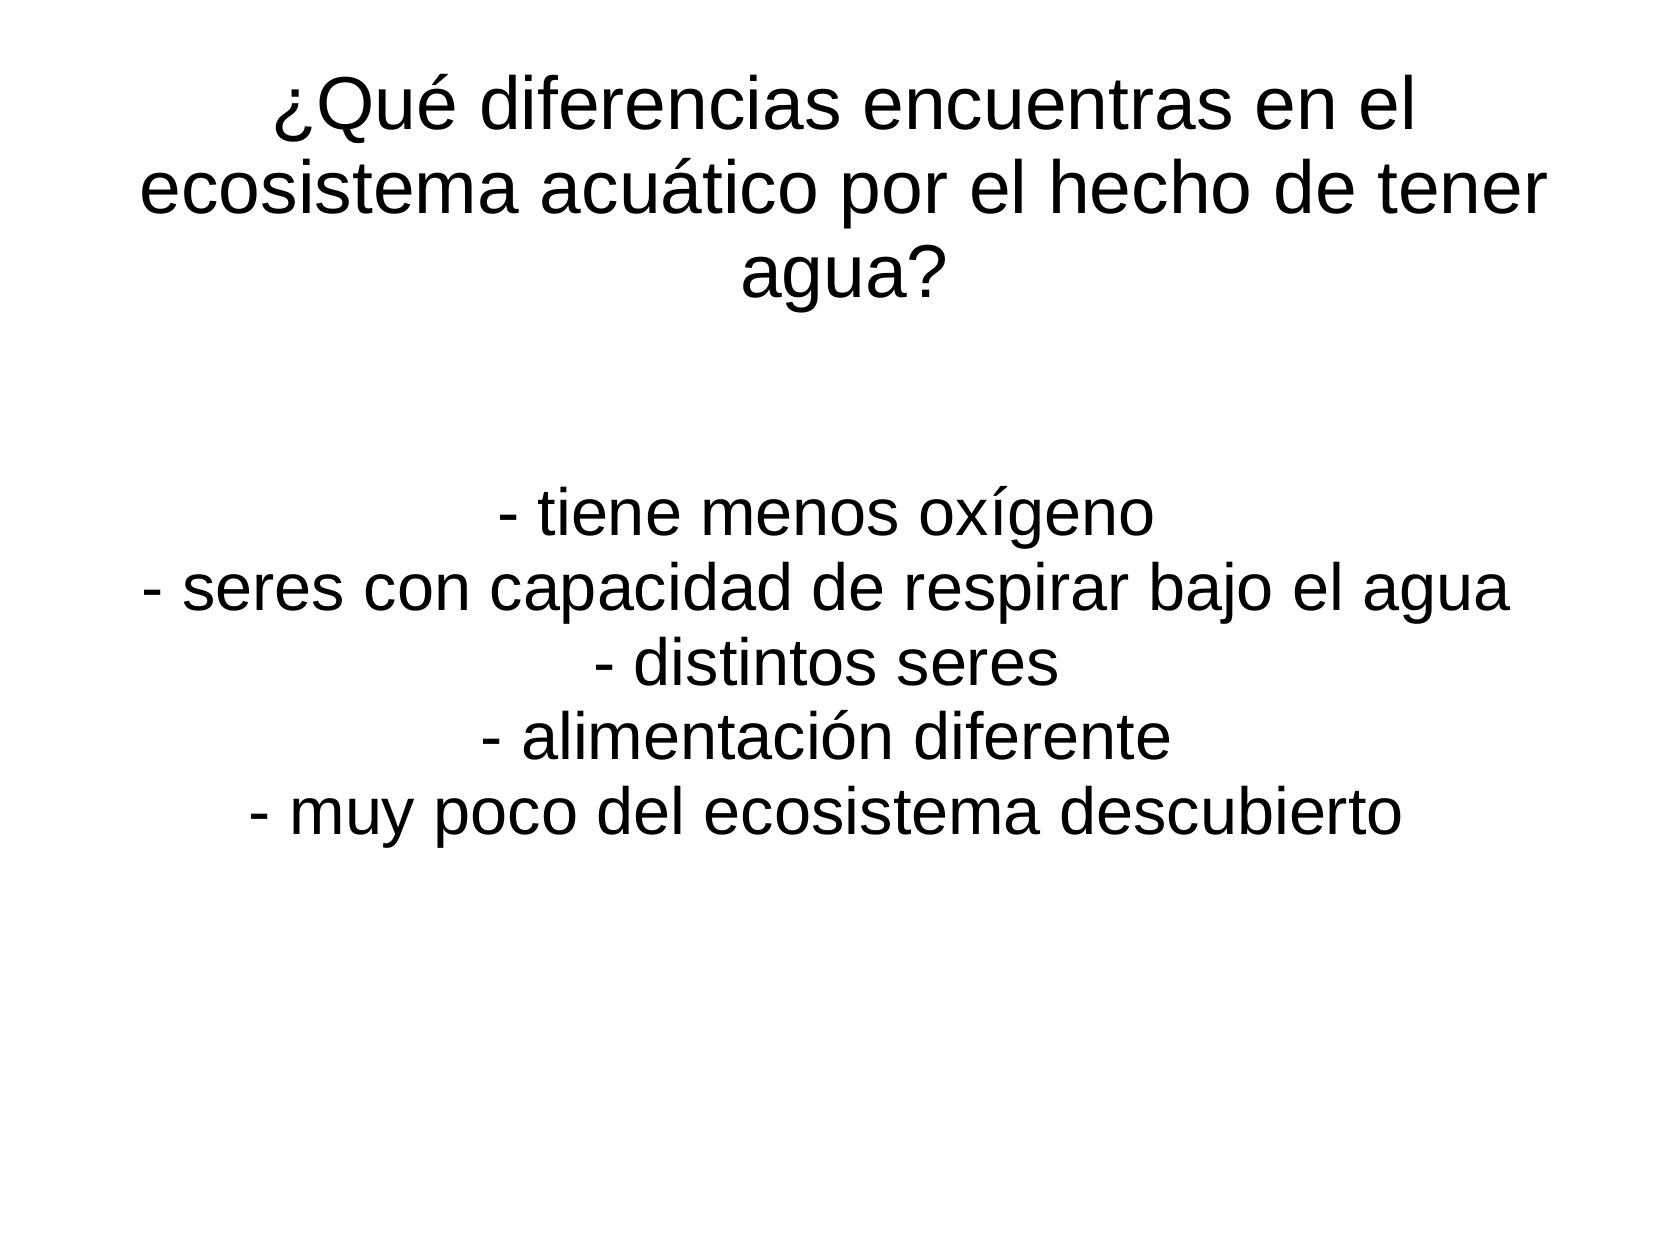

# ¿Qué diferencias encuentras en el ecosistema acuático por el hecho de tener agua?
- tiene menos oxígeno
- seres con capacidad de respirar bajo el agua
- distintos seres
- alimentación diferente
- muy poco del ecosistema descubierto